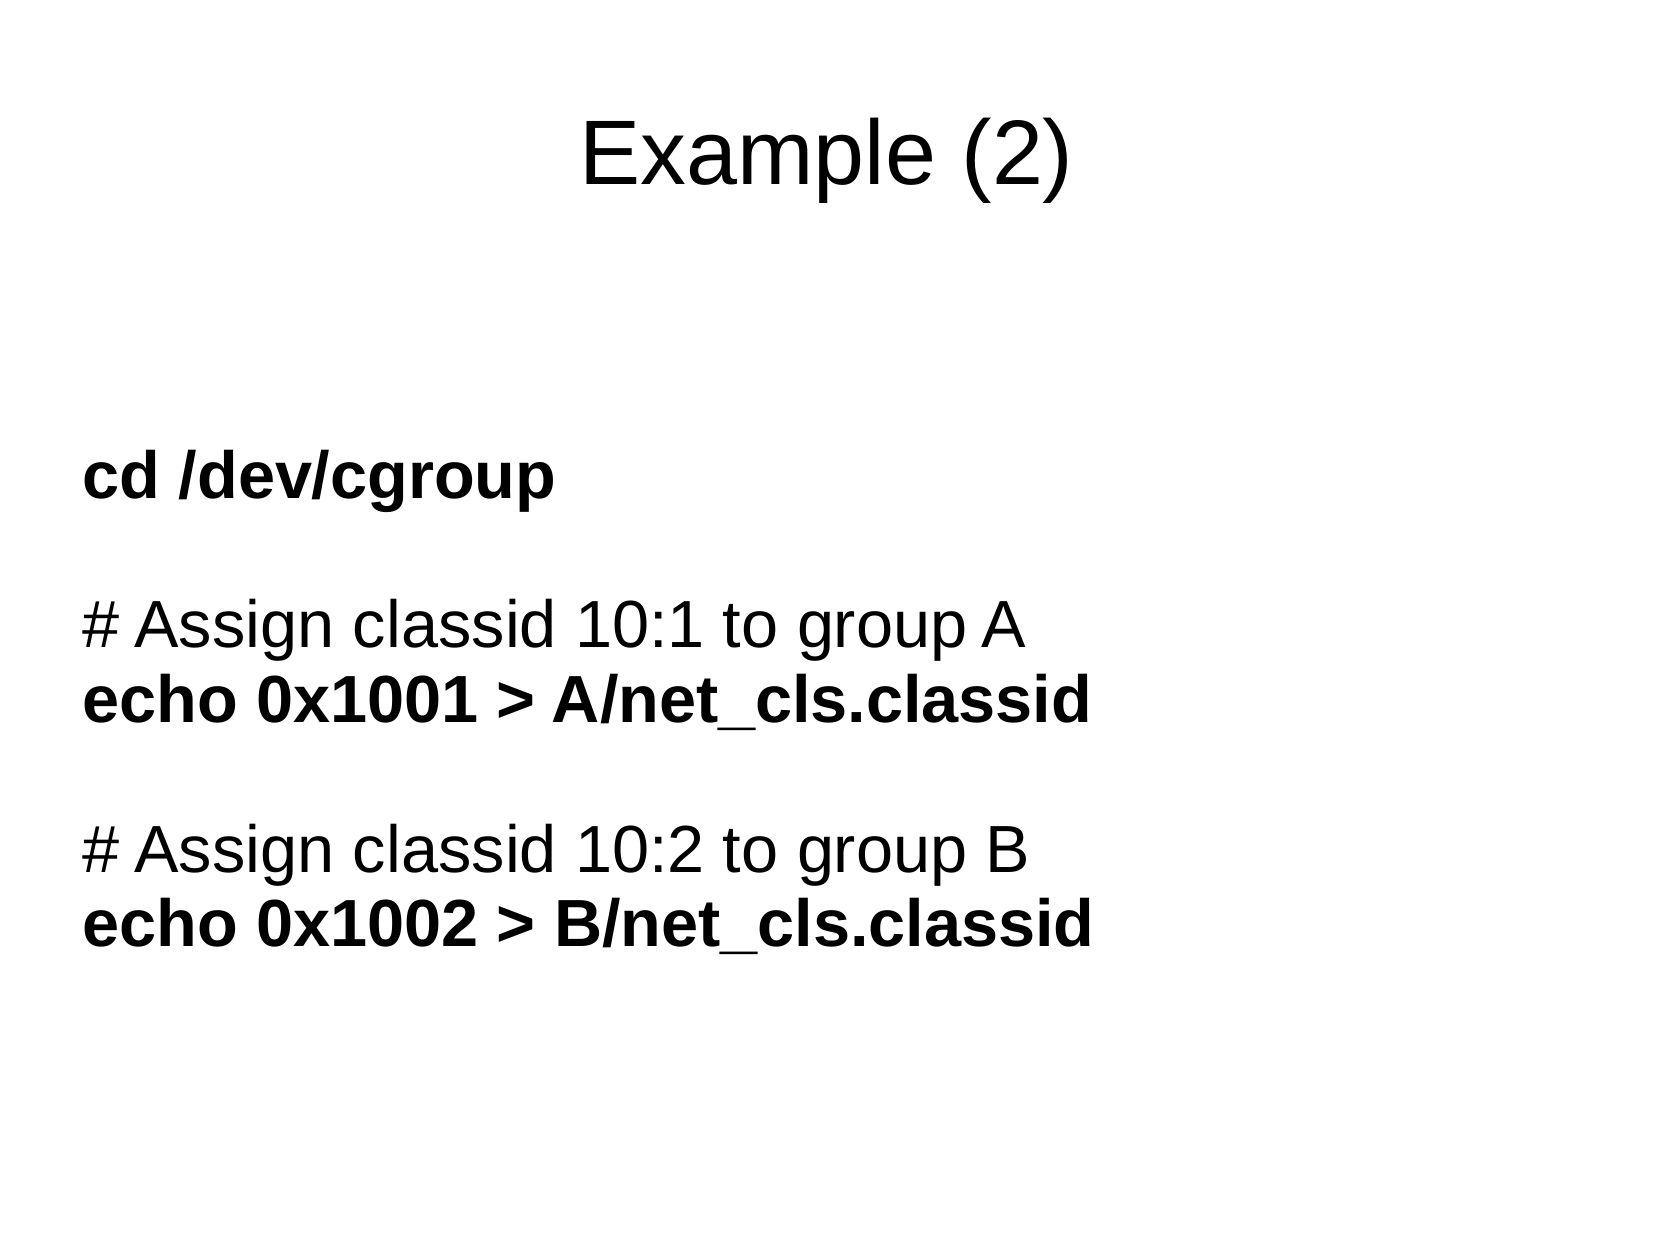

# Example (2)
cd /dev/cgroup
# Assign classid 10:1 to group A
echo 0x1001 > A/net_cls.classid
# Assign classid 10:2 to group B
echo 0x1002 > B/net_cls.classid